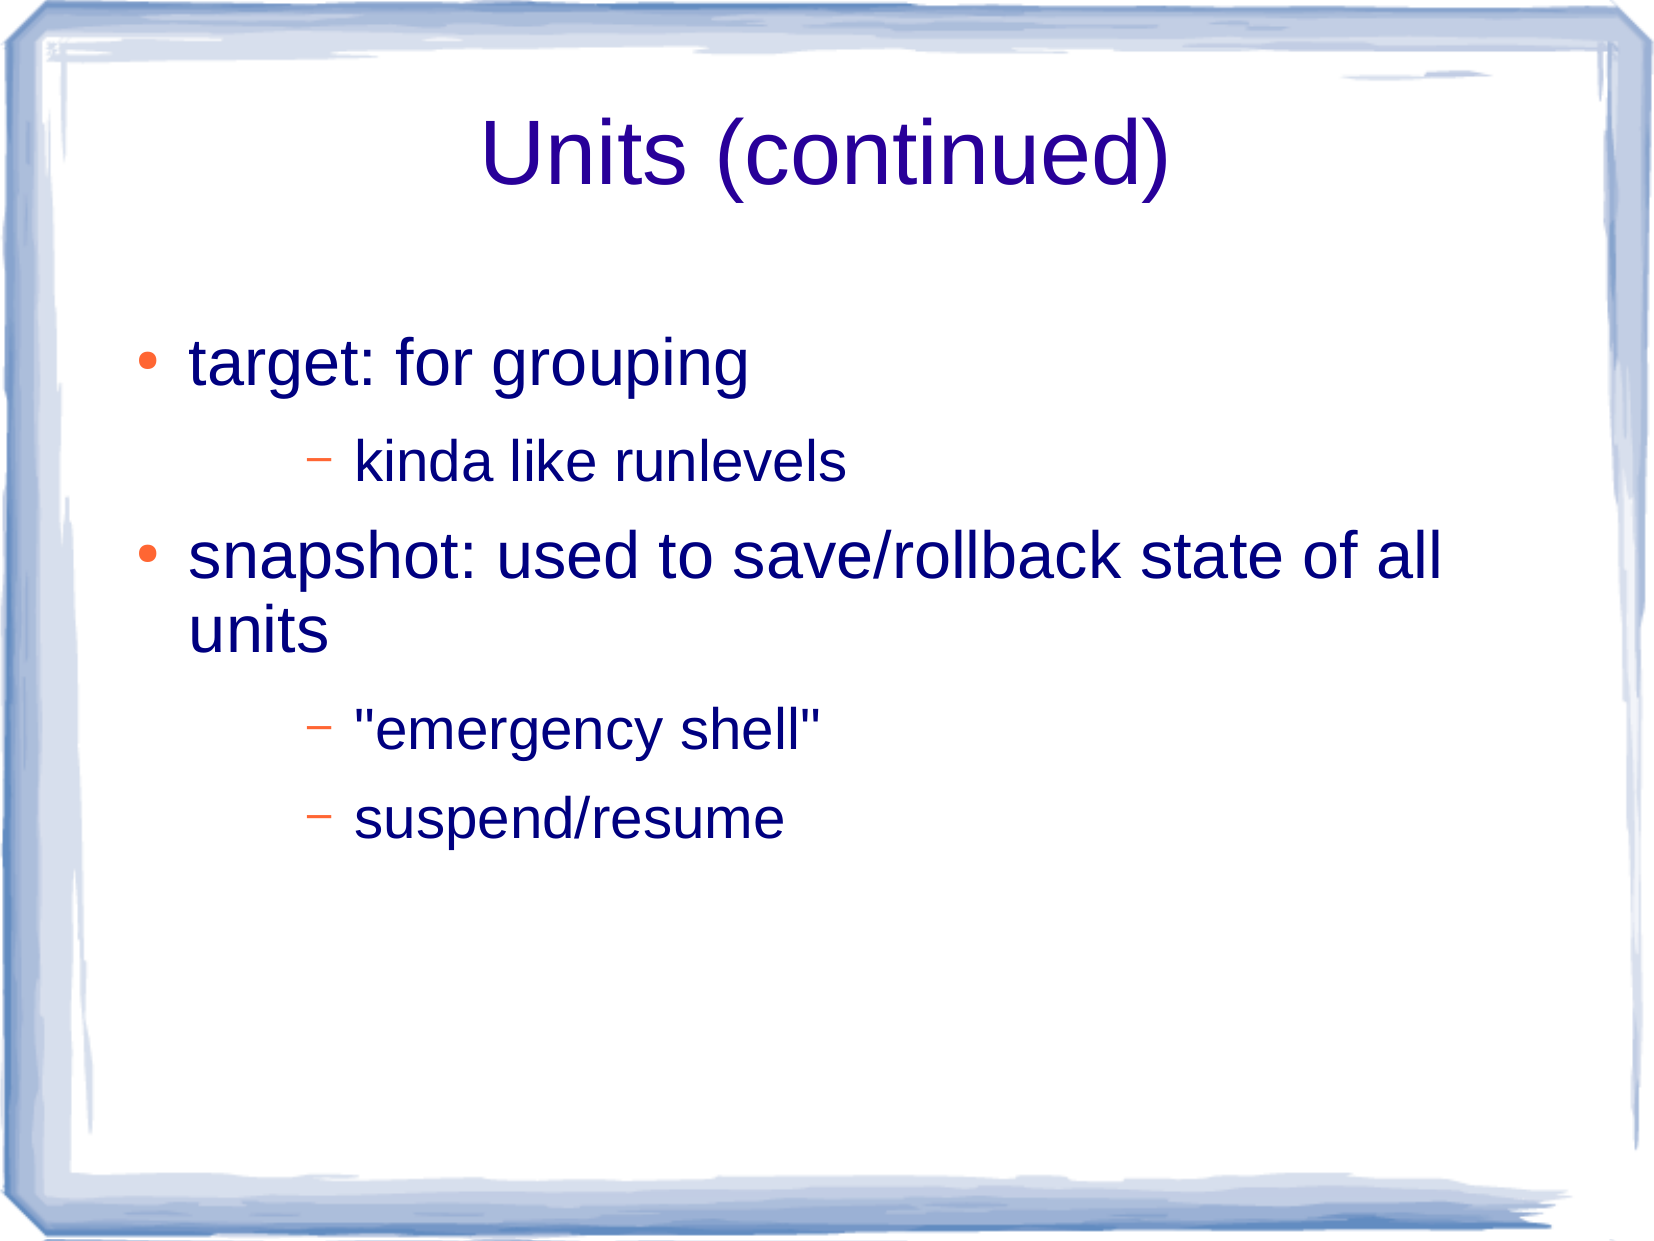

# Units (continued)
target: for grouping
kinda like runlevels
snapshot: used to save/rollback state of all units
"emergency shell"
suspend/resume